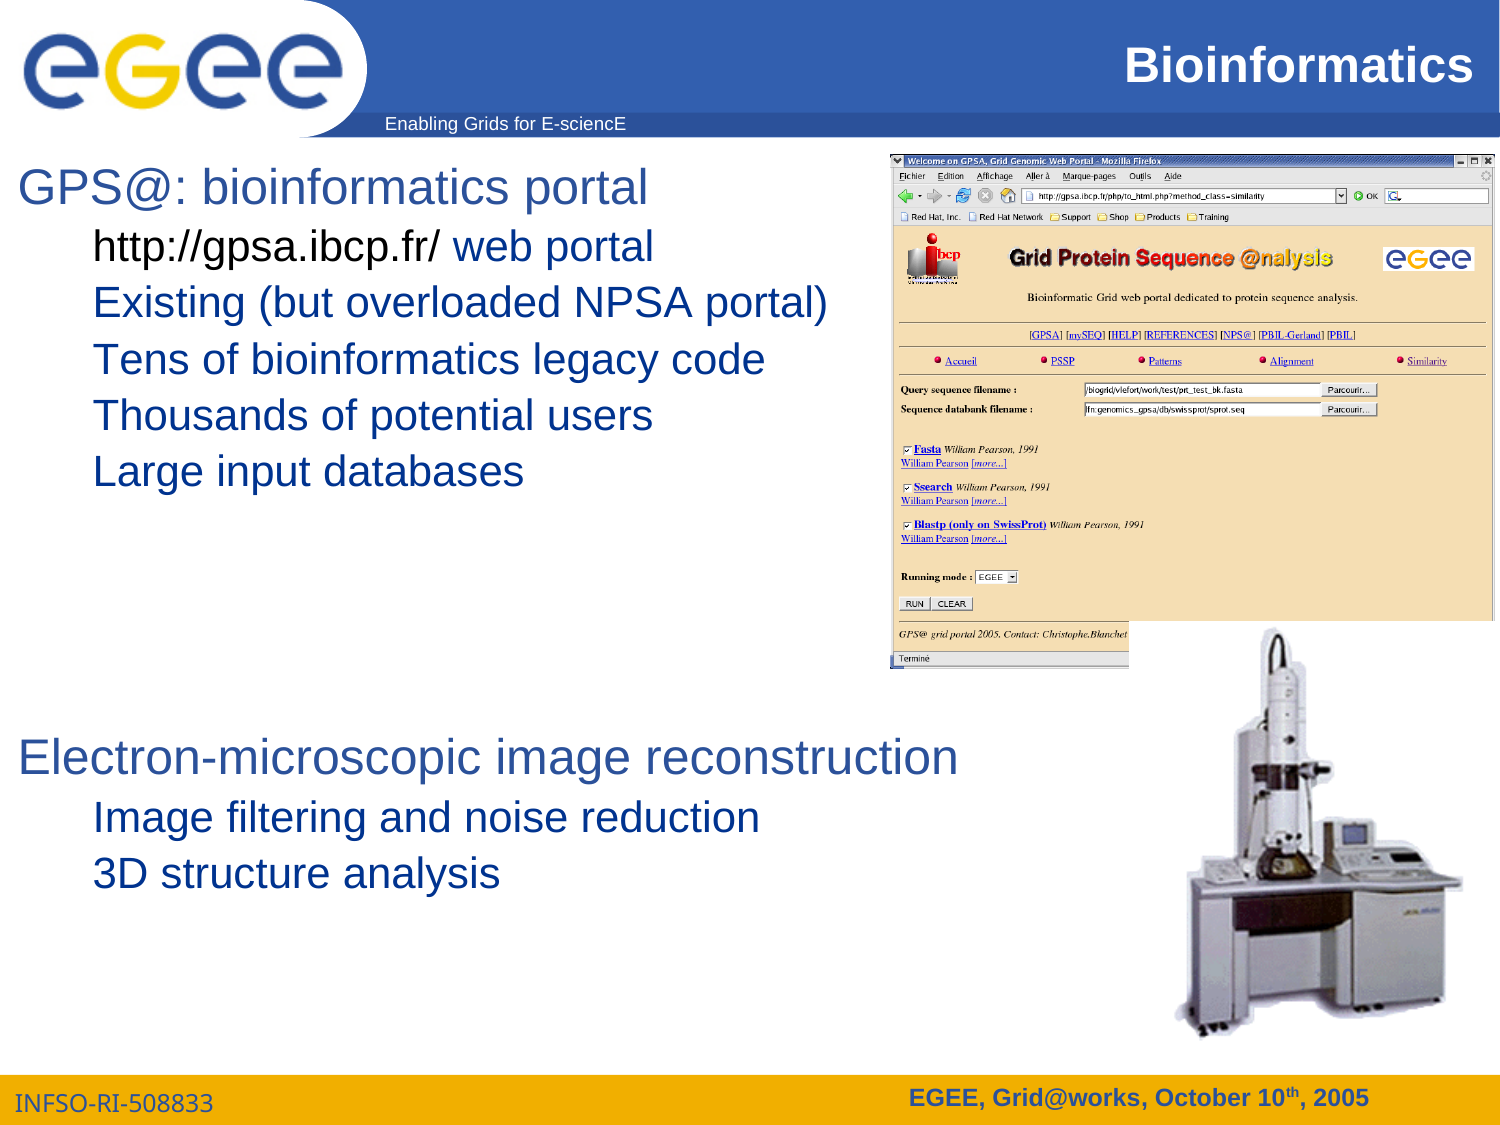

# Bioinformatics
GPS@: bioinformatics portal
http://gpsa.ibcp.fr/ web portal
Existing (but overloaded NPSA portal)
Tens of bioinformatics legacy code
Thousands of potential users
Large input databases
Electron-microscopic image reconstruction
Image filtering and noise reduction
3D structure analysis
MIE 2005 Healthgrid workshop, Geneva, August 2005